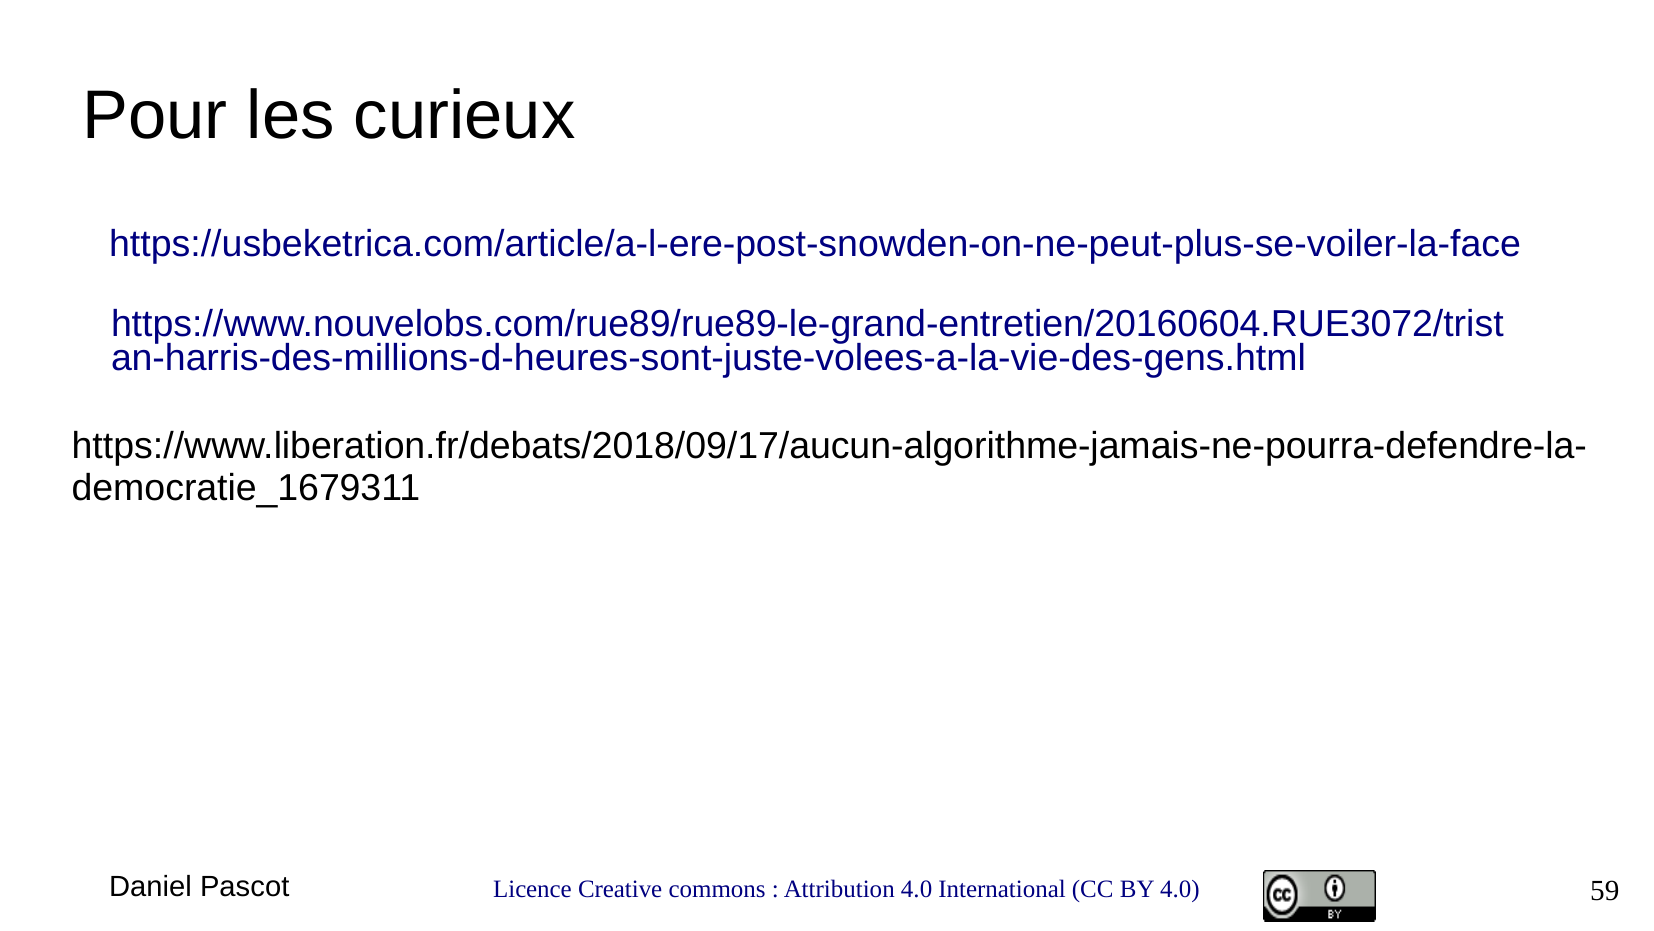

# Pour les curieux
https://usbeketrica.com/article/a-l-ere-post-snowden-on-ne-peut-plus-se-voiler-la-face
https://www.nouvelobs.com/rue89/rue89-le-grand-entretien/20160604.RUE3072/tristan-harris-des-millions-d-heures-sont-juste-volees-a-la-vie-des-gens.html
https://www.liberation.fr/debats/2018/09/17/aucun-algorithme-jamais-ne-pourra-defendre-la-democratie_1679311
59